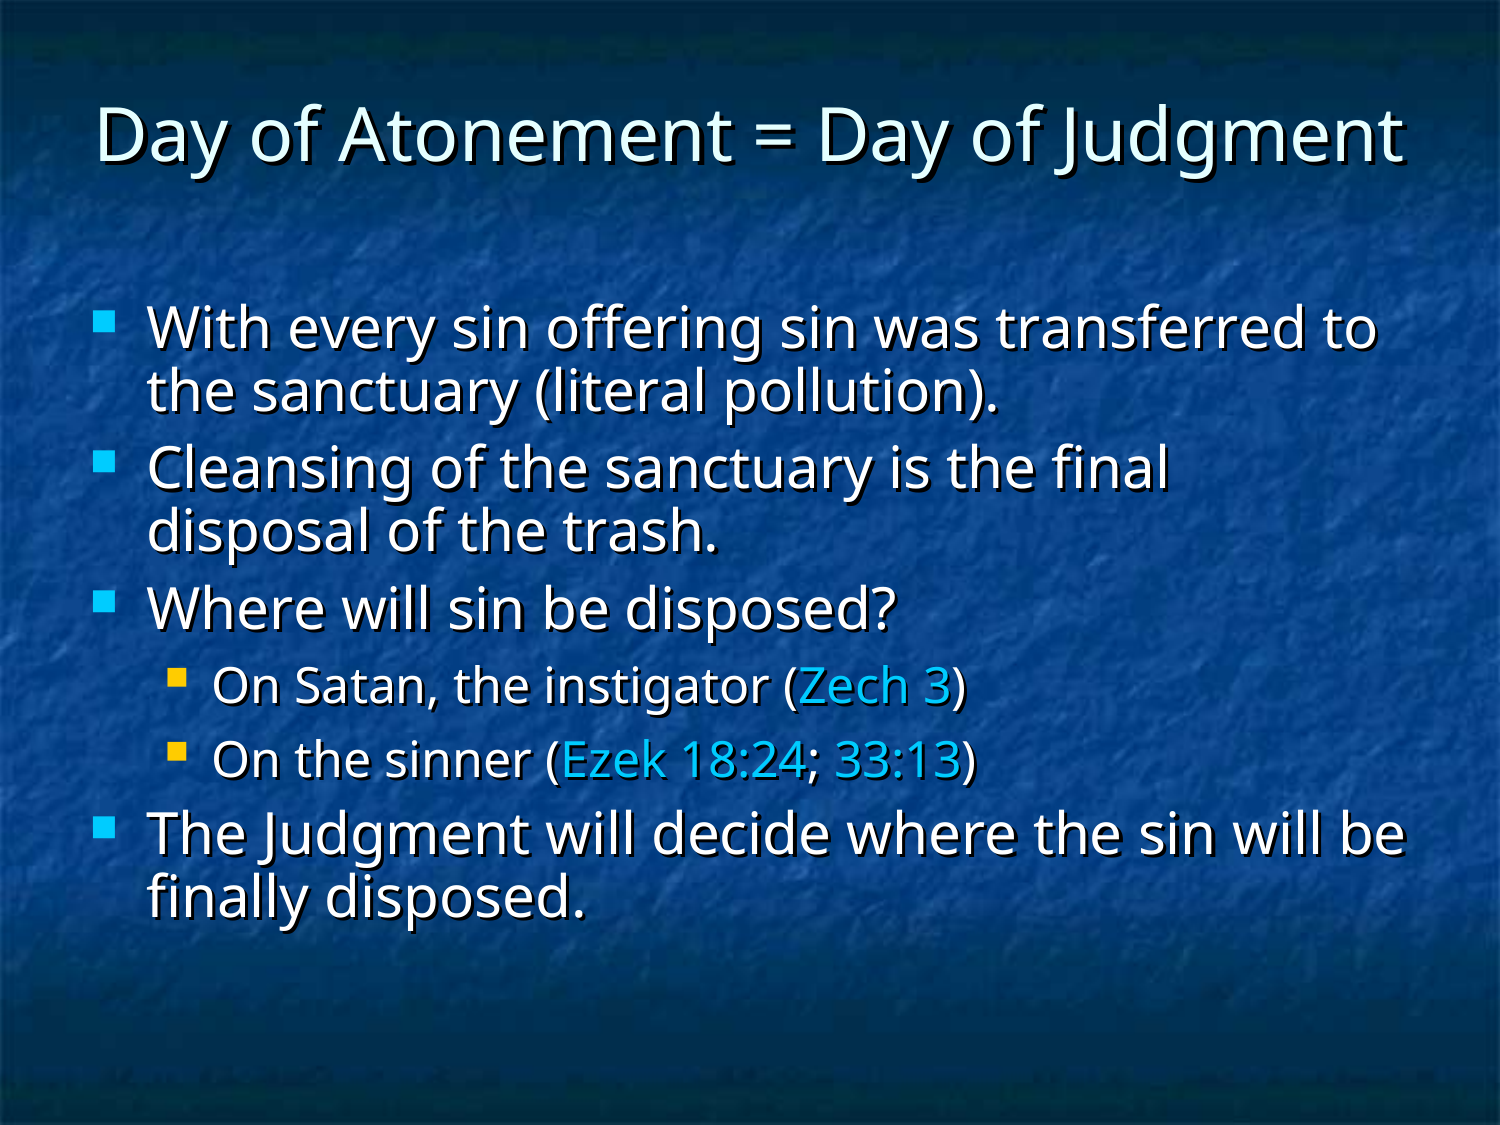

# Day of Atonement = Day of Judgment
With every sin offering sin was transferred to the sanctuary (literal pollution).
Cleansing of the sanctuary is the final disposal of the trash.
Where will sin be disposed?
On Satan, the instigator (Zech 3)
On the sinner (Ezek 18:24; 33:13)
The Judgment will decide where the sin will be finally disposed.